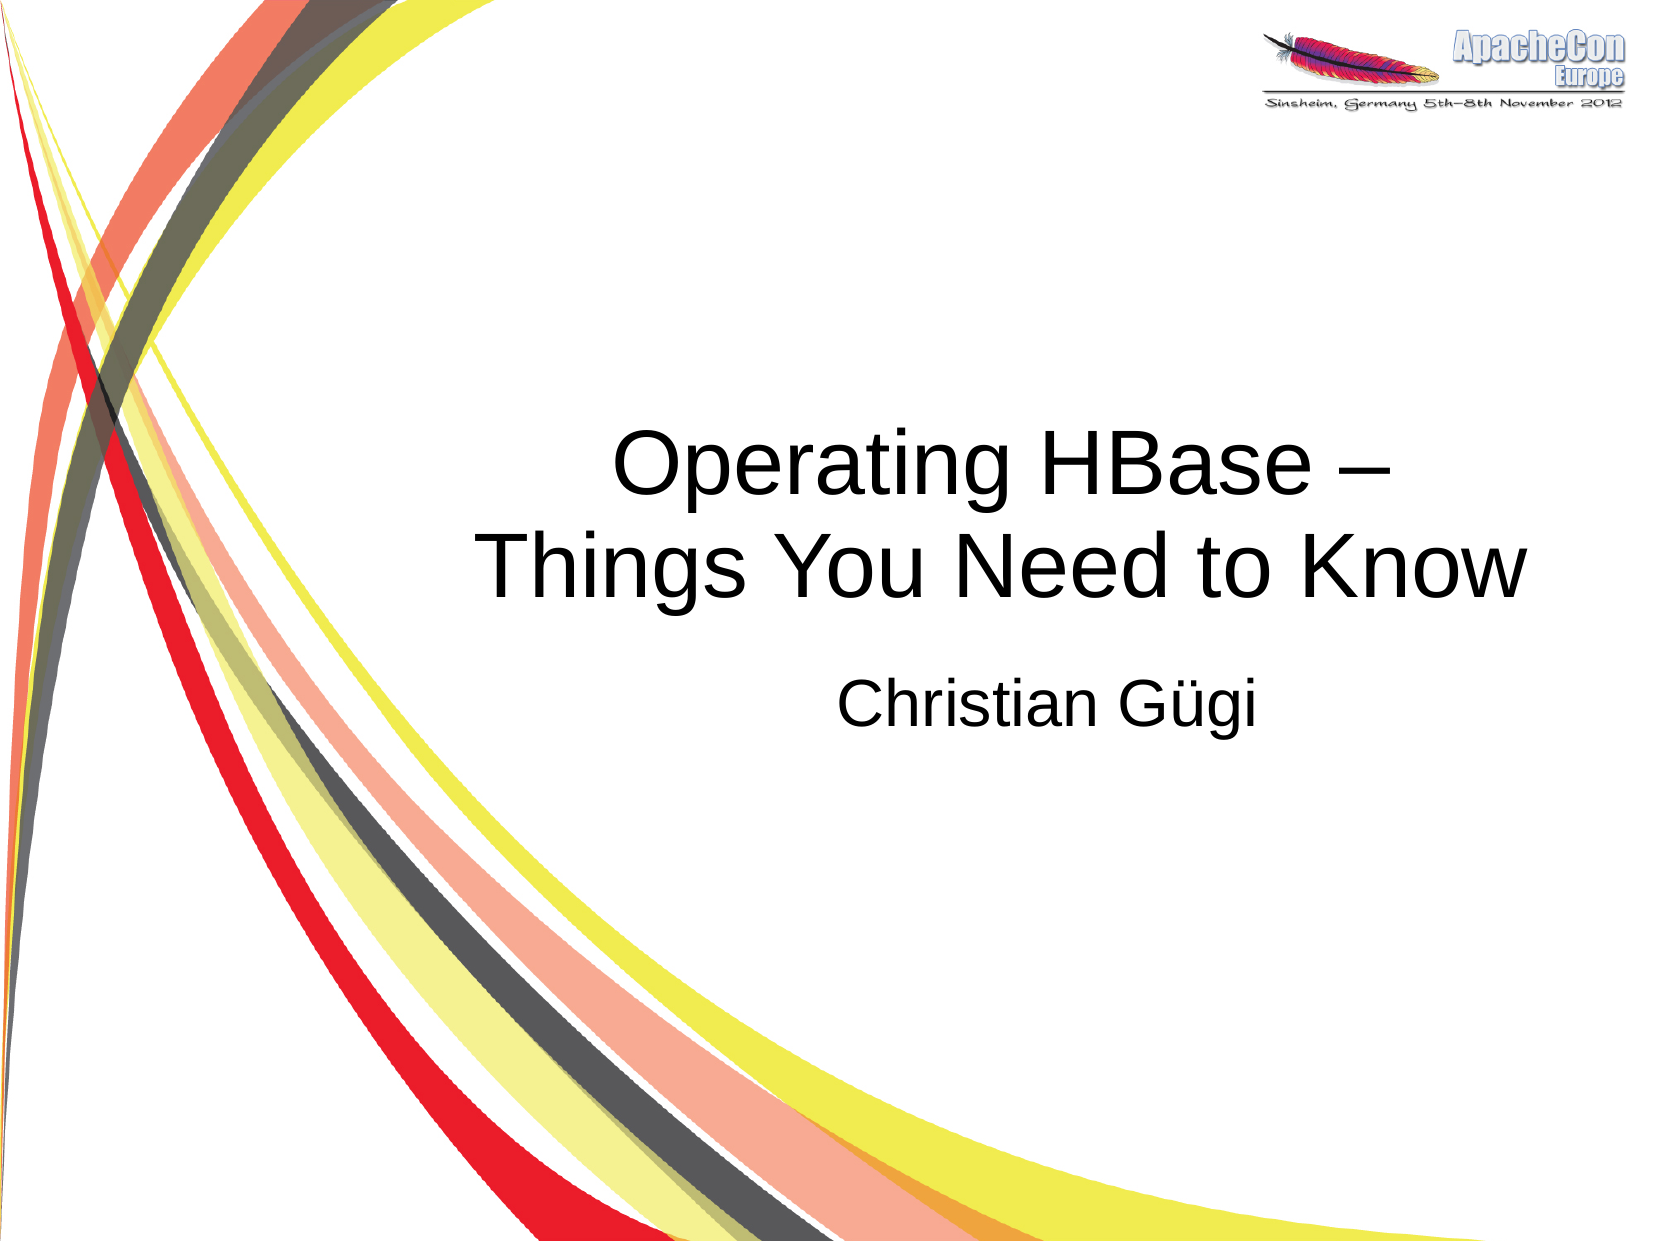

# Operating HBase – Things You Need to Know
Christian Gügi